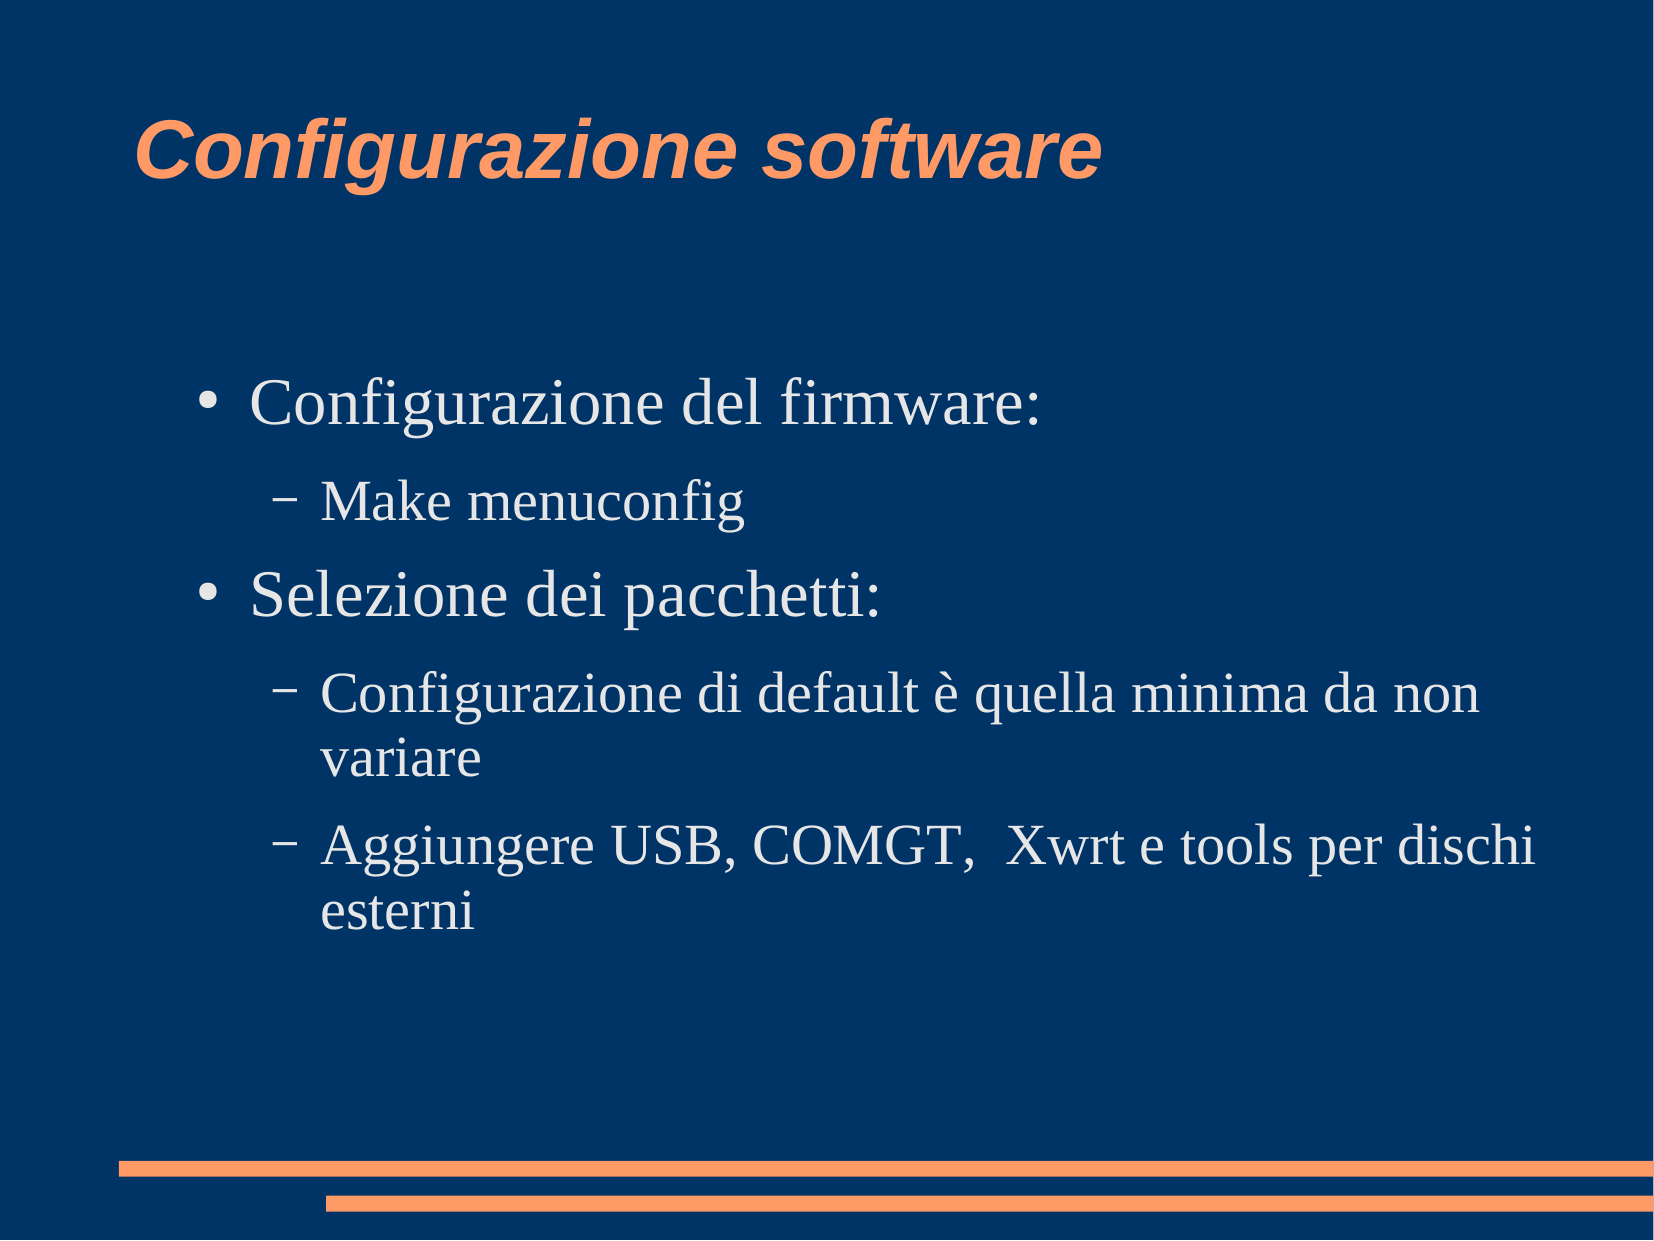

# Configurazione software
Configurazione del firmware:
Make menuconfig
Selezione dei pacchetti:
Configurazione di default è quella minima da non variare
Aggiungere USB, COMGT, Xwrt e tools per dischi esterni